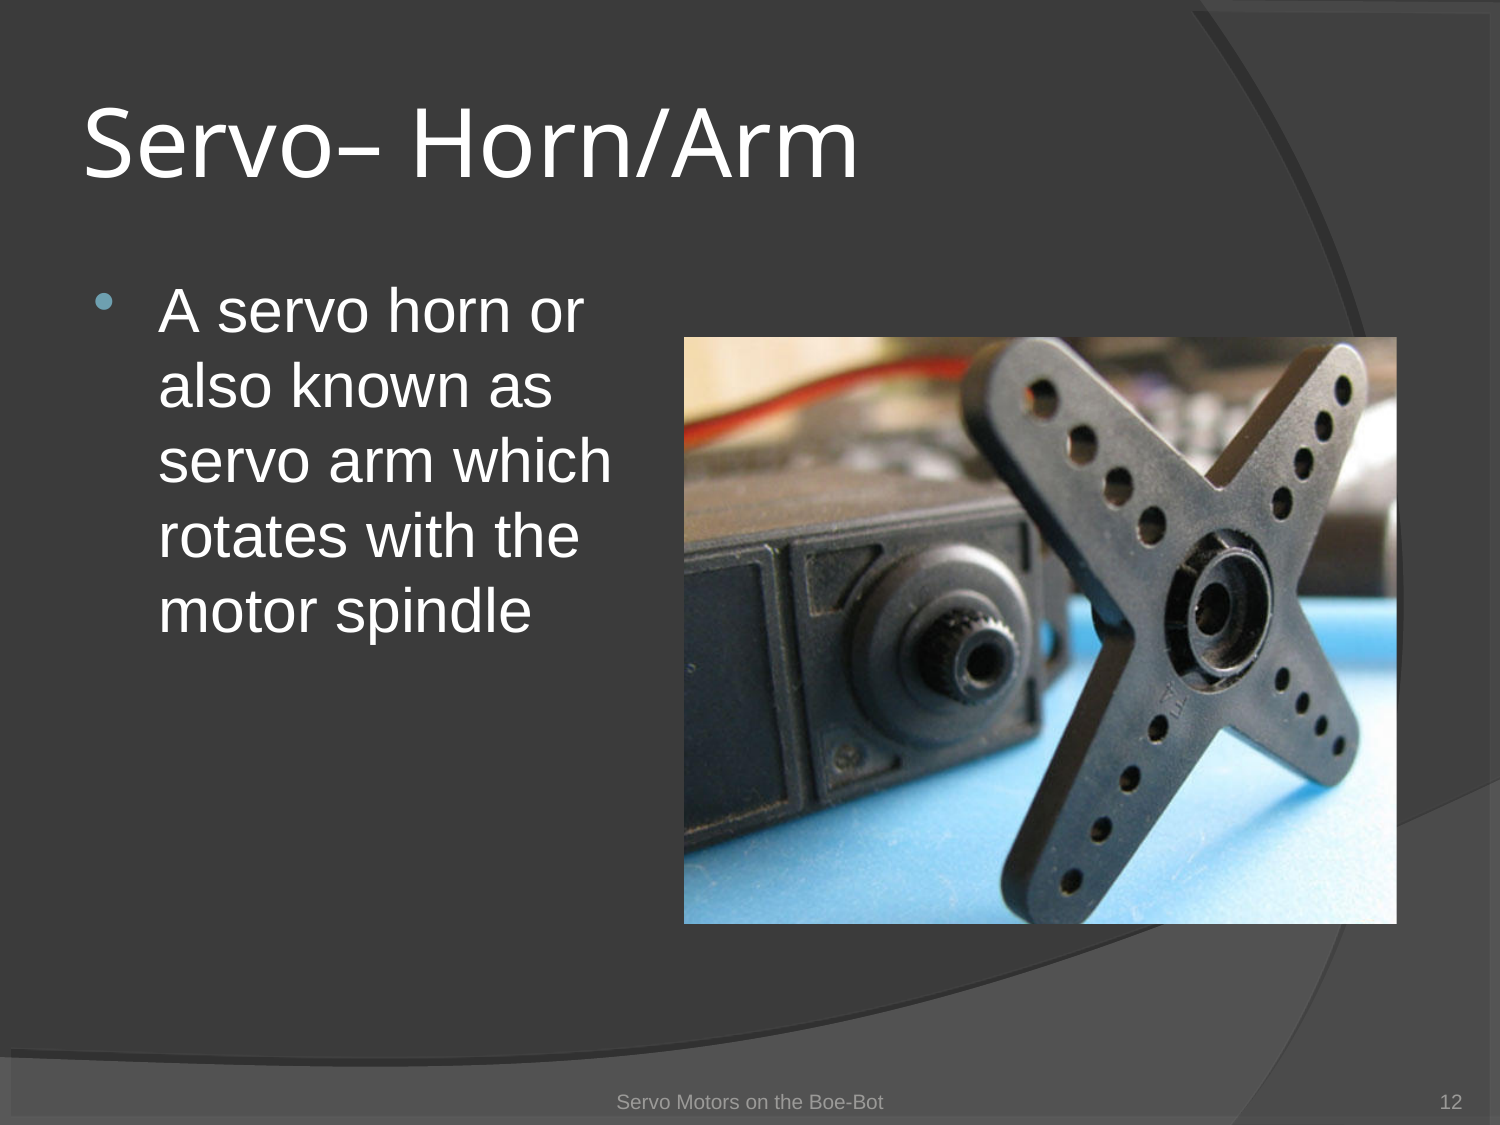

# Servo– Horn/Arm
A servo horn or also known as servo arm which rotates with the motor spindle
Servo Motors on the Boe-Bot